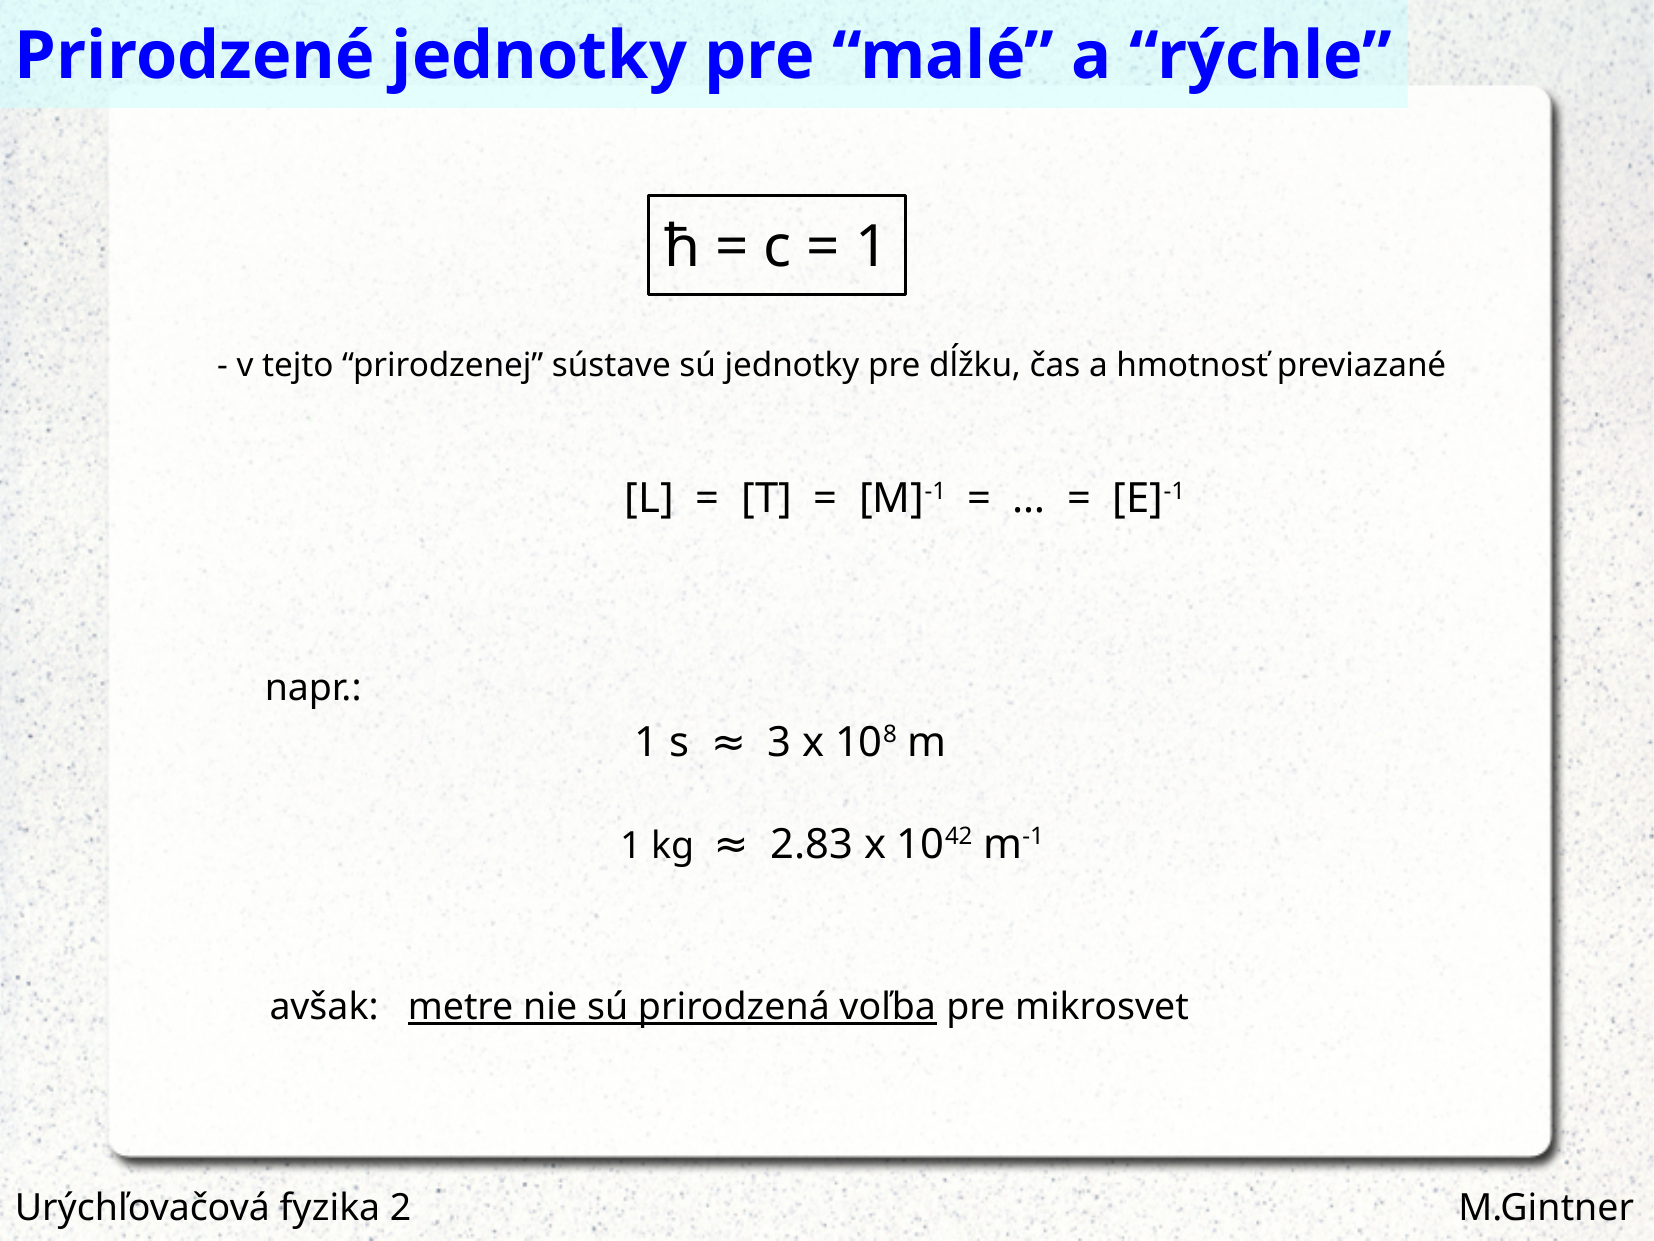

Prirodzené jednotky pre “malé” a “rýchle”
ħ = c = 1
- v tejto “prirodzenej” sústave sú jednotky pre dĺžku, čas a hmotnosť previazané
[L] = [T] = [M]-1 = … = [E]-1
napr.:
1 s ≈ 3 x 108 m
1 kg ≈ 2.83 x 1042 m-1
avšak: metre nie sú prirodzená voľba pre mikrosvet
Urýchľovačová fyzika 2
M.Gintner